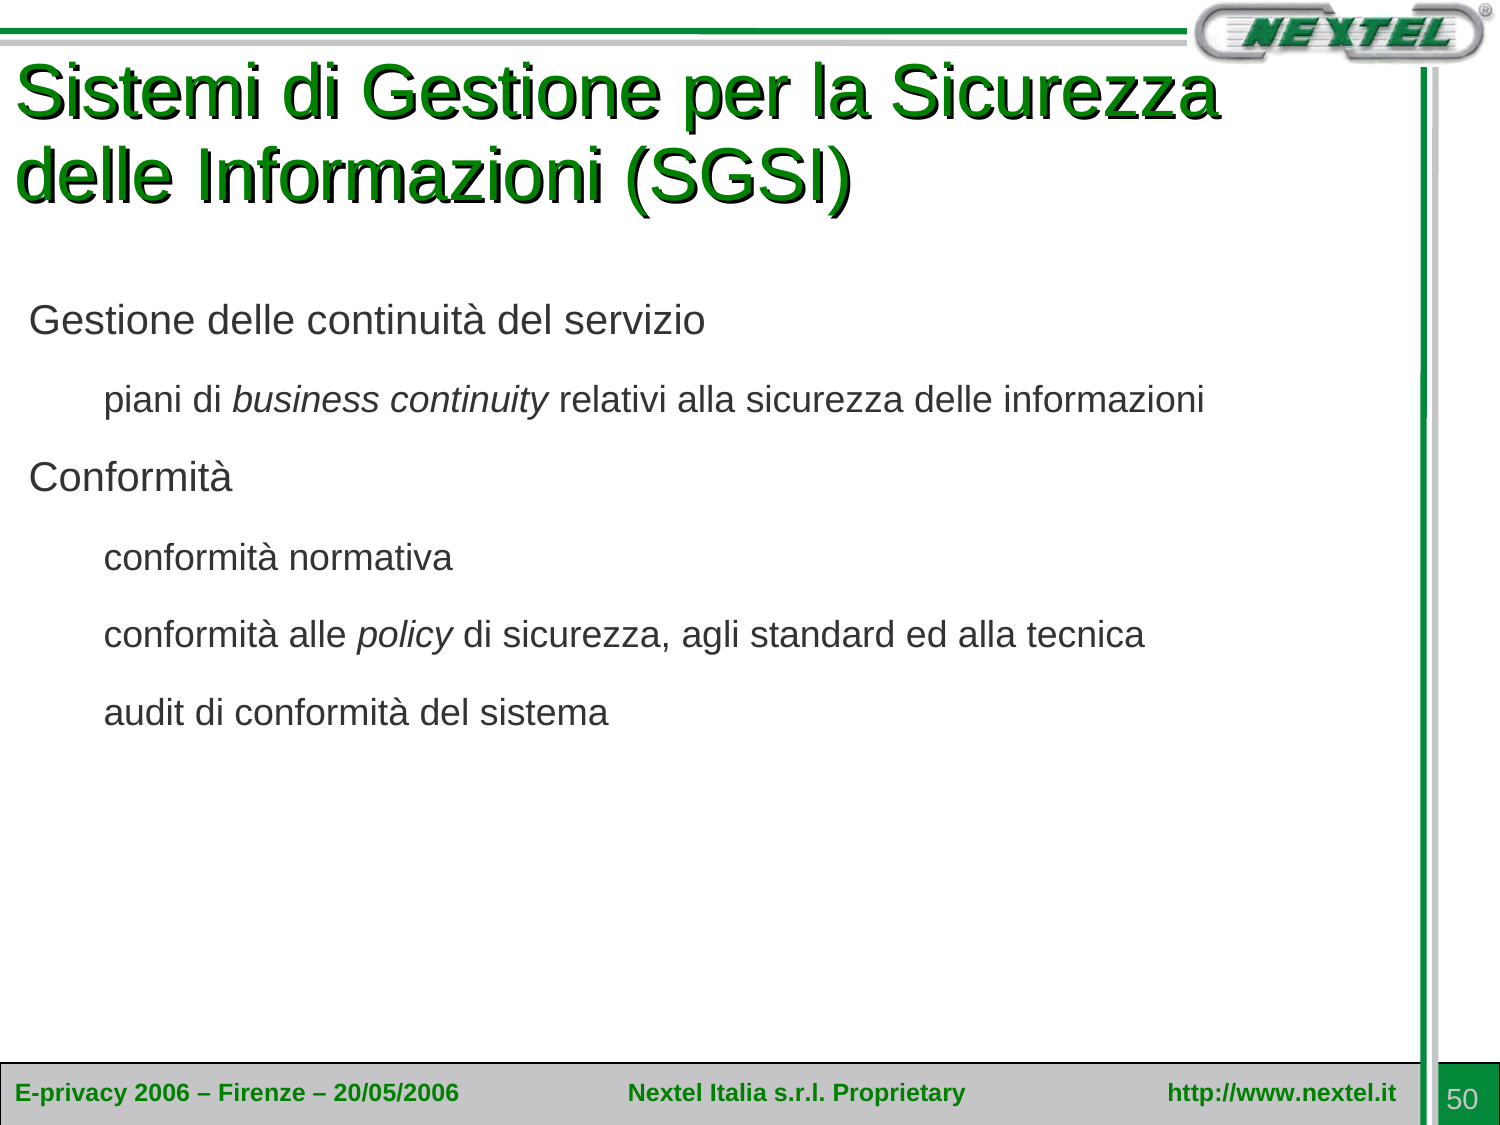

Sistemi di Gestione per la Sicurezza delle Informazioni (SGSI)
# Gestione delle continuità del servizio
piani di business continuity relativi alla sicurezza delle informazioni
Conformità
conformità normativa
conformità alle policy di sicurezza, agli standard ed alla tecnica
audit di conformità del sistema
50